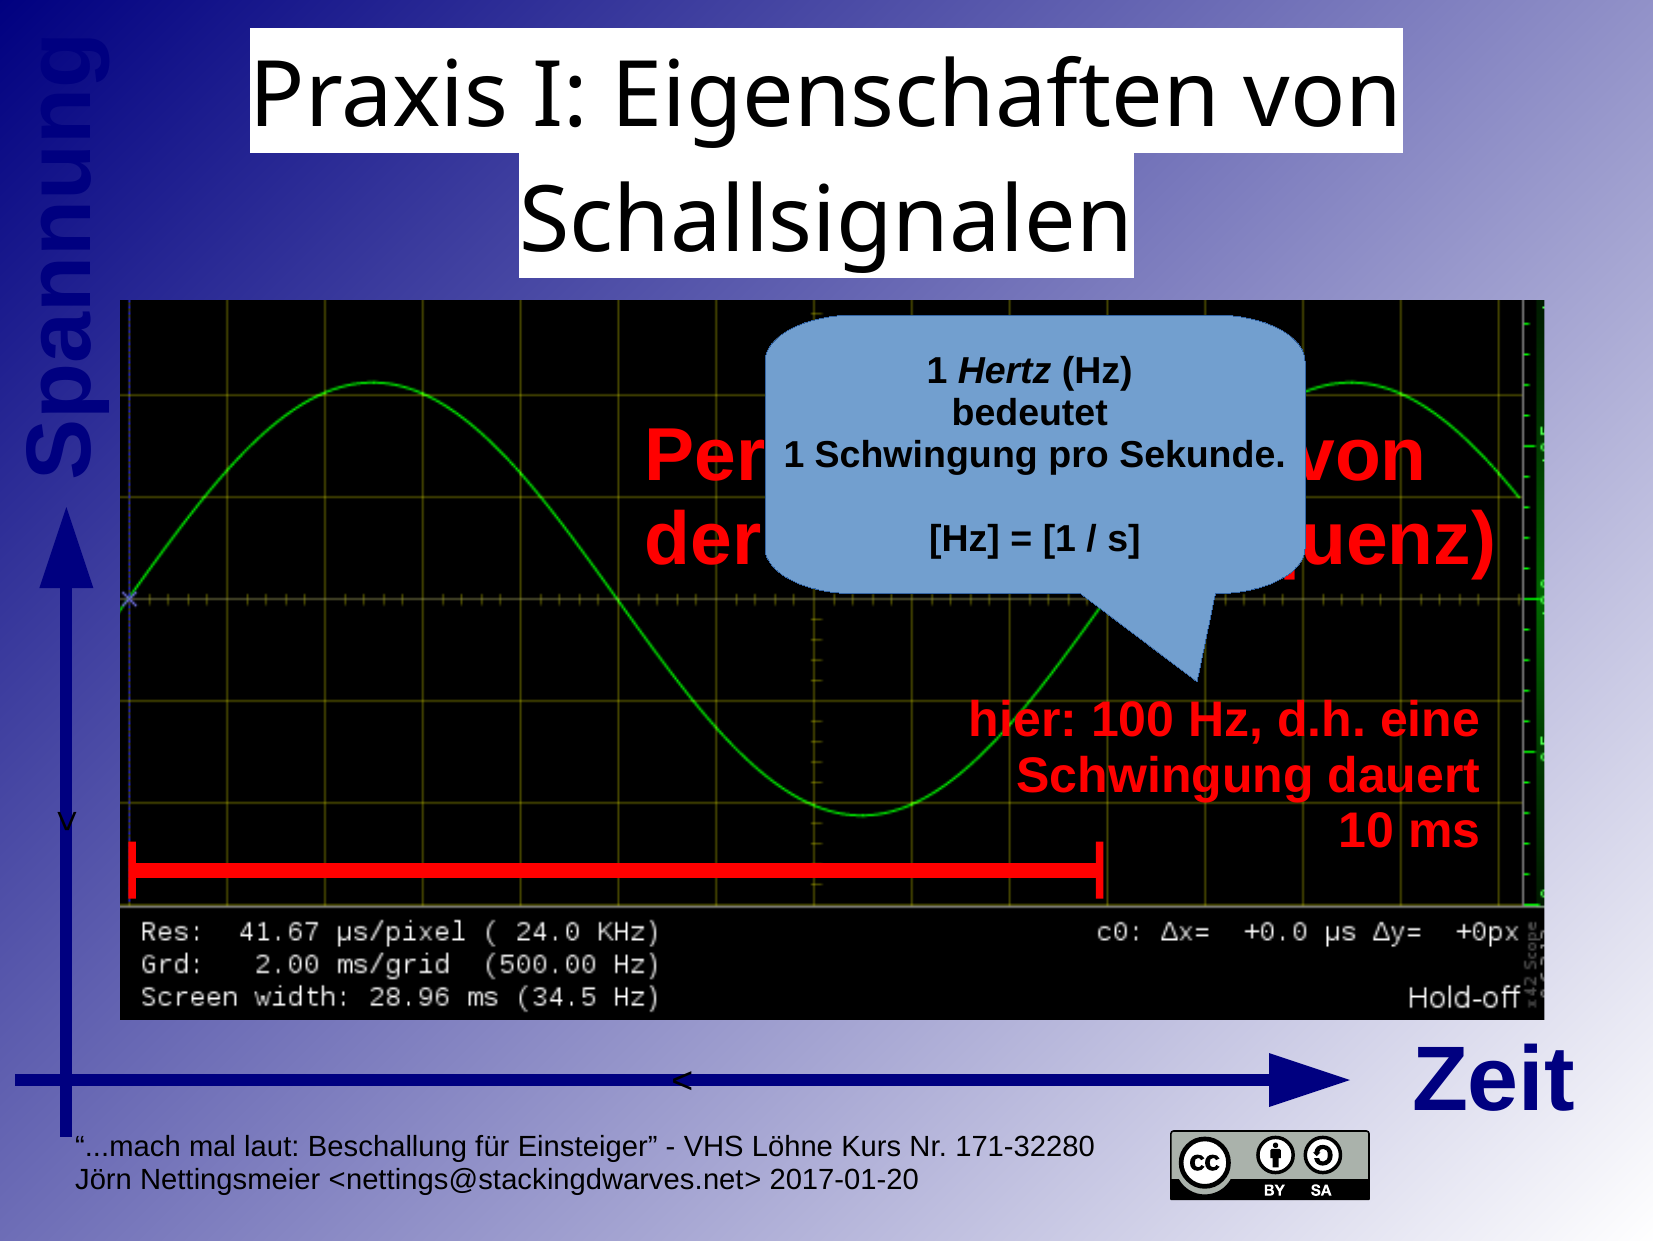

# Praxis I: Eigenschaften von Schallsignalen
Spannung
1 Hertz (Hz)
bedeutet
1 Schwingung pro Sekunde.
[Hz] = [1 / s]
Periode, hängt ab von
der Tonhöhe (Frequenz)
<
hier: 100 Hz, d.h. eine Schwingung dauert 10 ms
Zeit
<